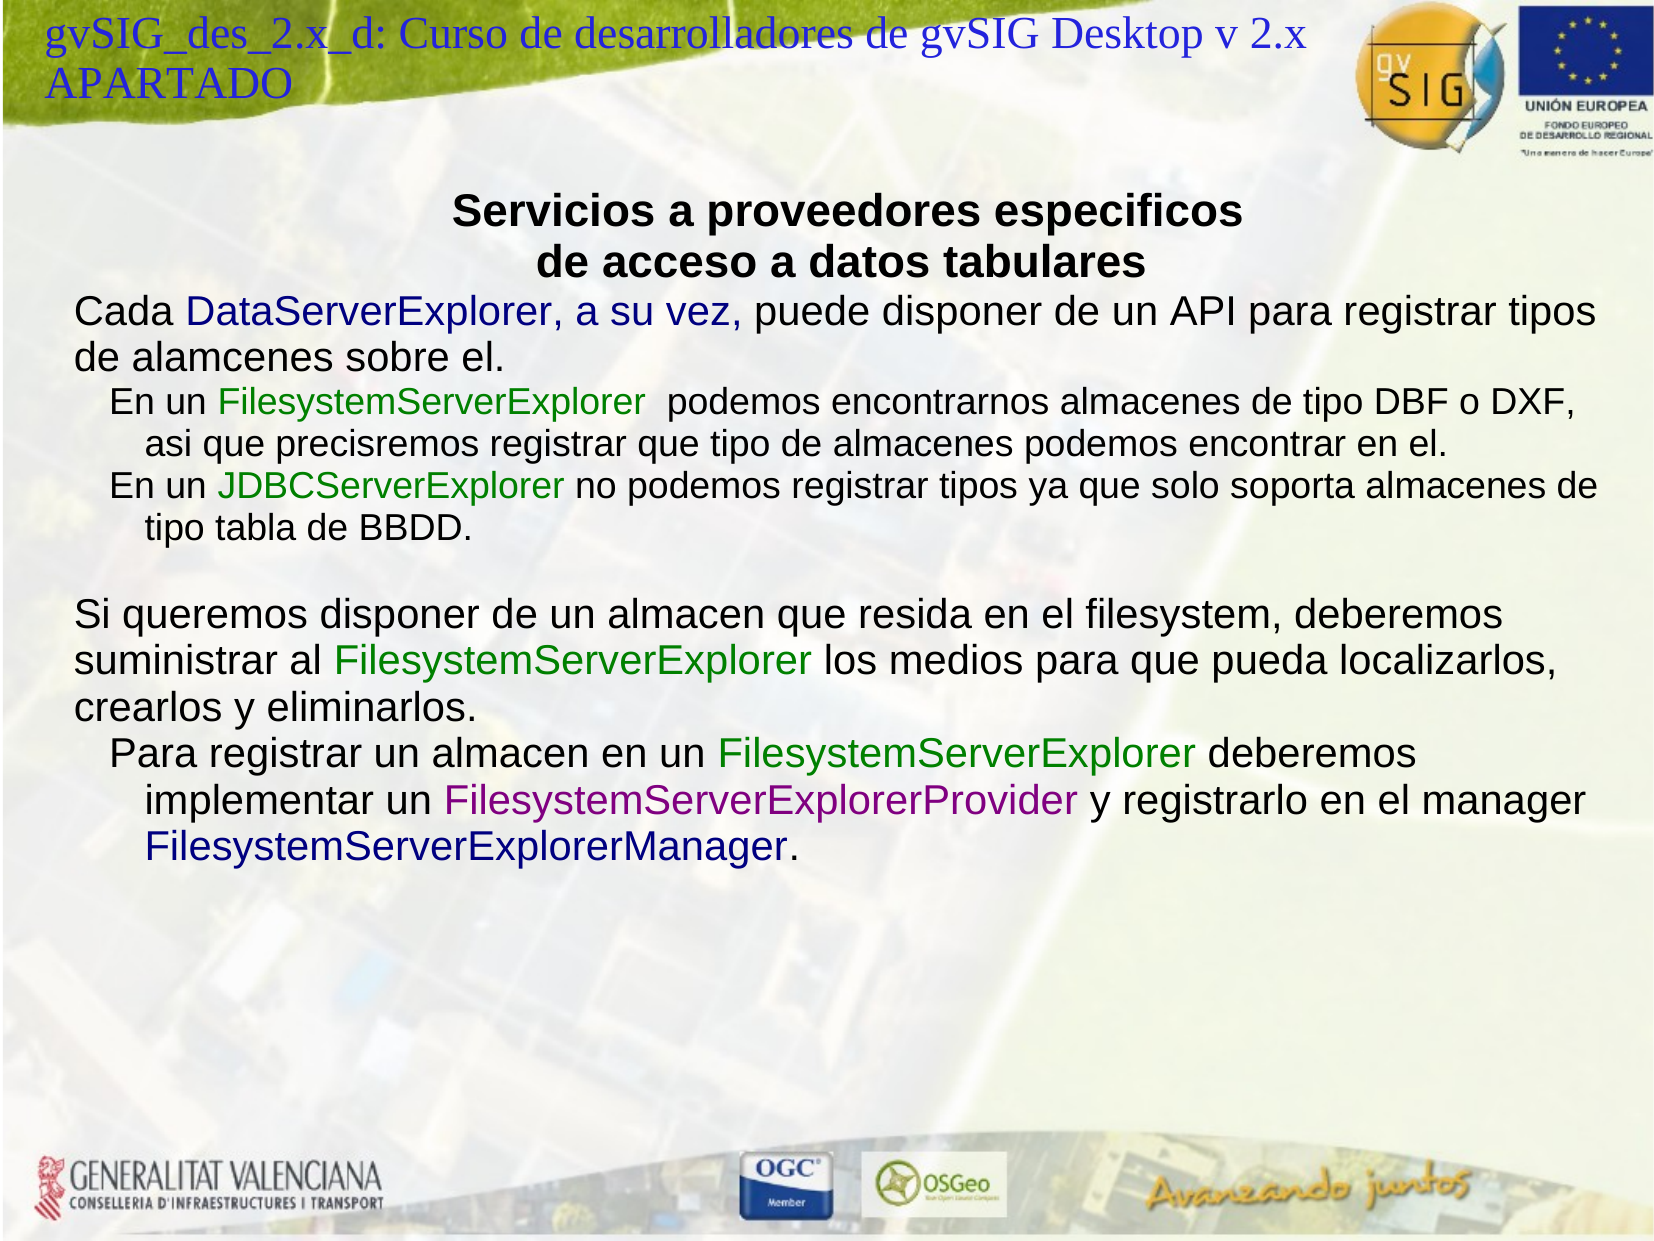

Servicios a proveedores especificos
de acceso a datos tabulares
Cada DataServerExplorer, a su vez, puede disponer de un API para registrar tipos de alamcenes sobre el.
En un FilesystemServerExplorer podemos encontrarnos almacenes de tipo DBF o DXF, asi que precisremos registrar que tipo de almacenes podemos encontrar en el.
En un JDBCServerExplorer no podemos registrar tipos ya que solo soporta almacenes de tipo tabla de BBDD.
Si queremos disponer de un almacen que resida en el filesystem, deberemos suministrar al FilesystemServerExplorer los medios para que pueda localizarlos, crearlos y eliminarlos.
Para registrar un almacen en un FilesystemServerExplorer deberemos implementar un FilesystemServerExplorerProvider y registrarlo en el manager FilesystemServerExplorerManager.